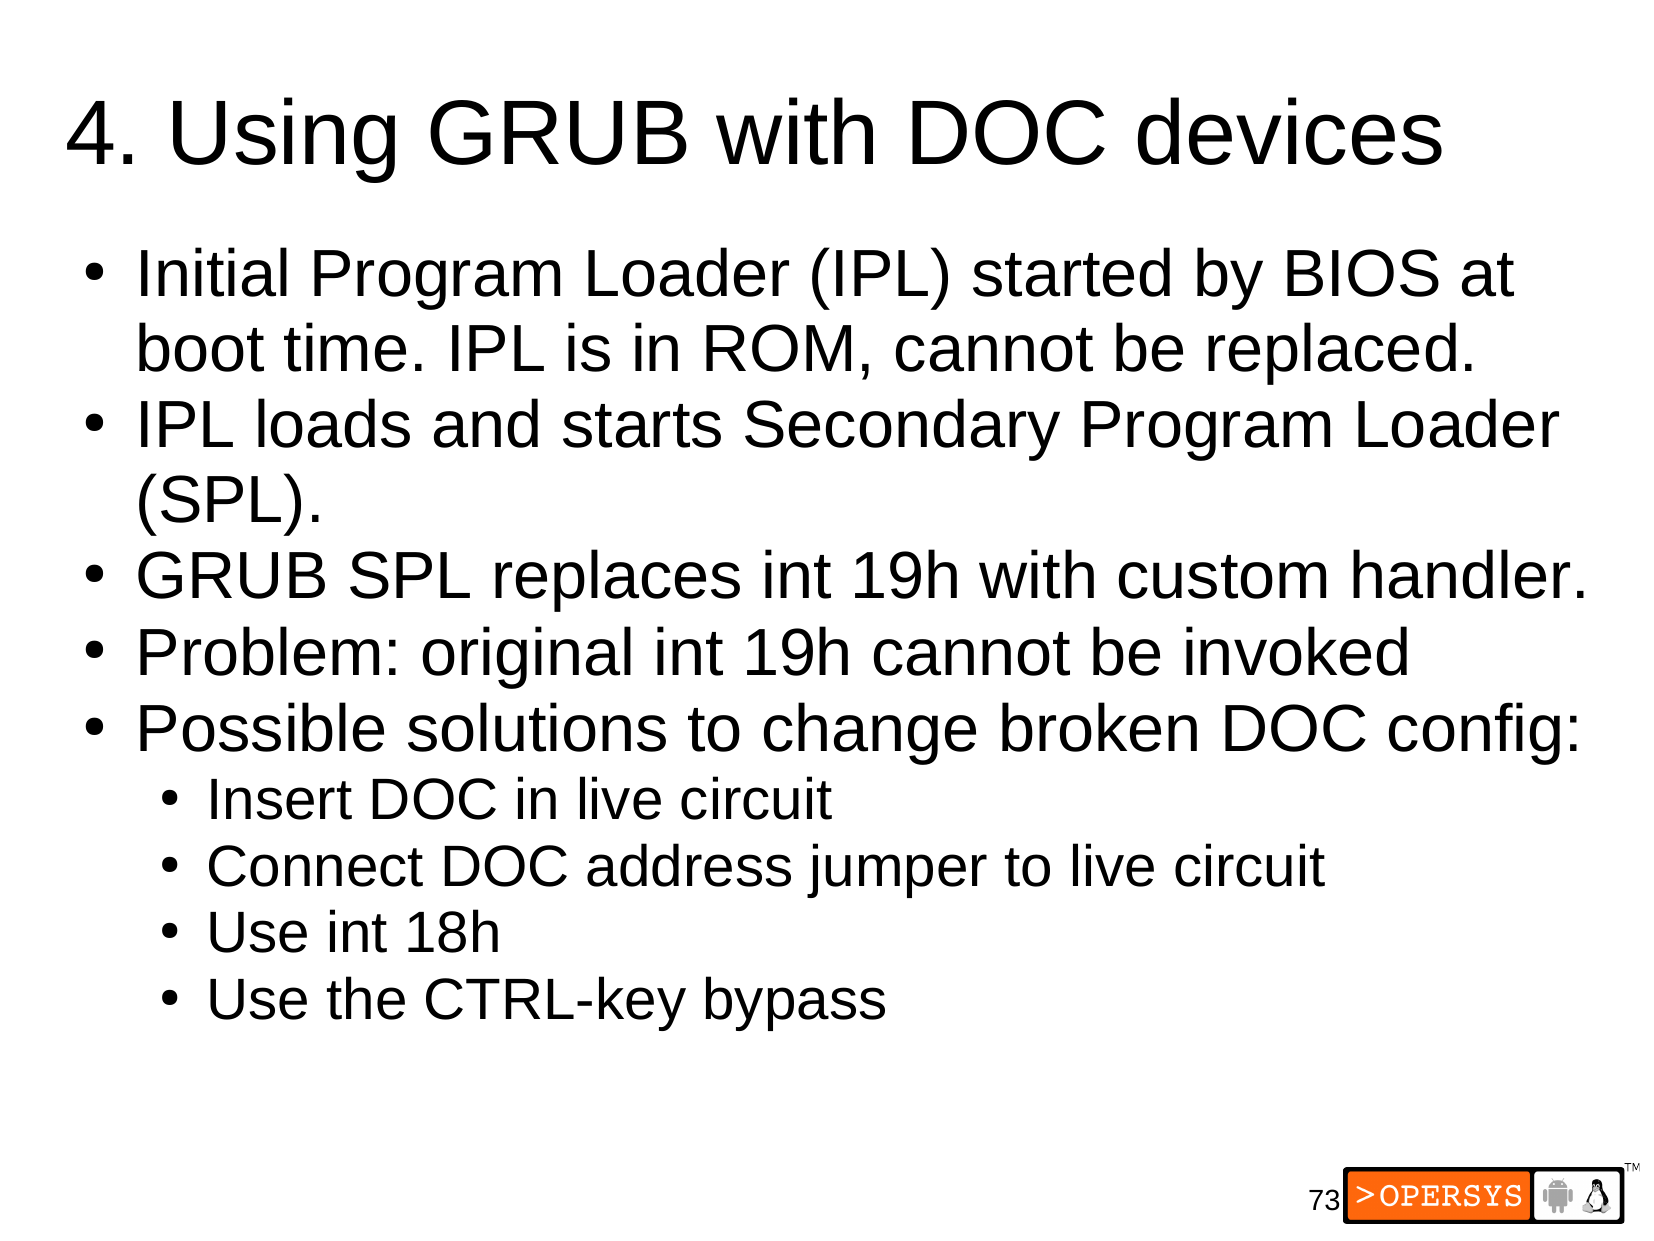

# 4. Using GRUB with DOC devices
Initial Program Loader (IPL) started by BIOS at boot time. IPL is in ROM, cannot be replaced.
IPL loads and starts Secondary Program Loader (SPL).
GRUB SPL replaces int 19h with custom handler.
Problem: original int 19h cannot be invoked
Possible solutions to change broken DOC config:
Insert DOC in live circuit
Connect DOC address jumper to live circuit
Use int 18h
Use the CTRL-key bypass